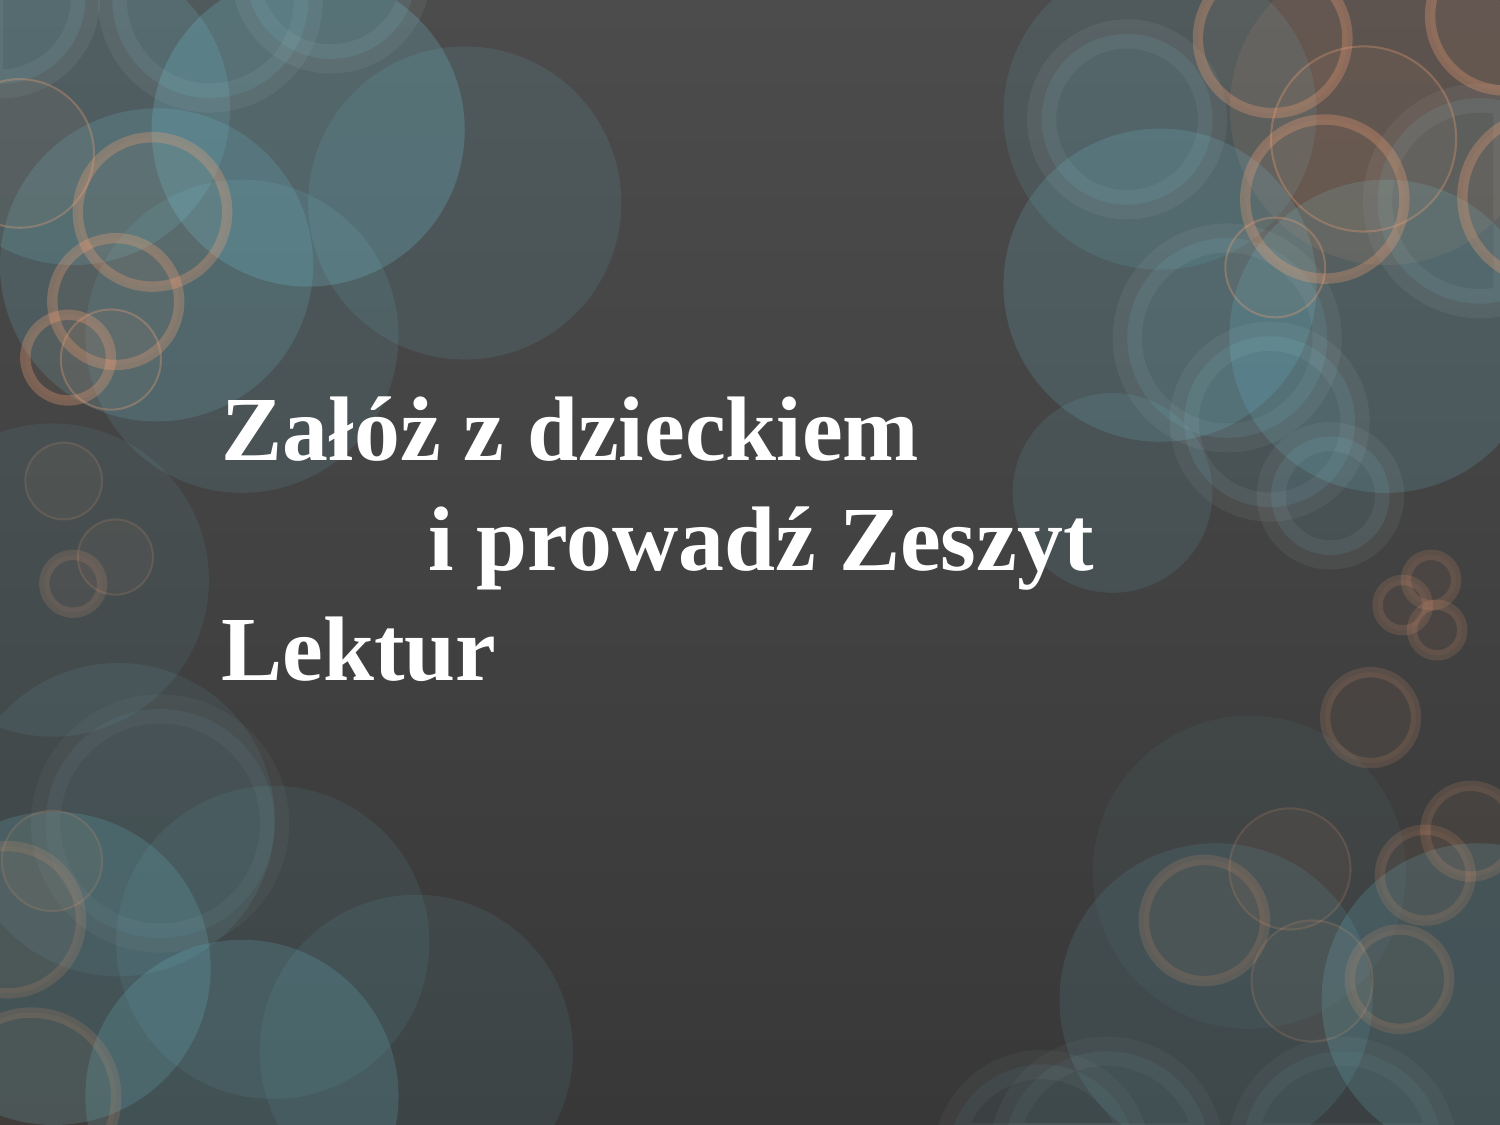

Załóż z dzieckiem i prowadź Zeszyt Lektur